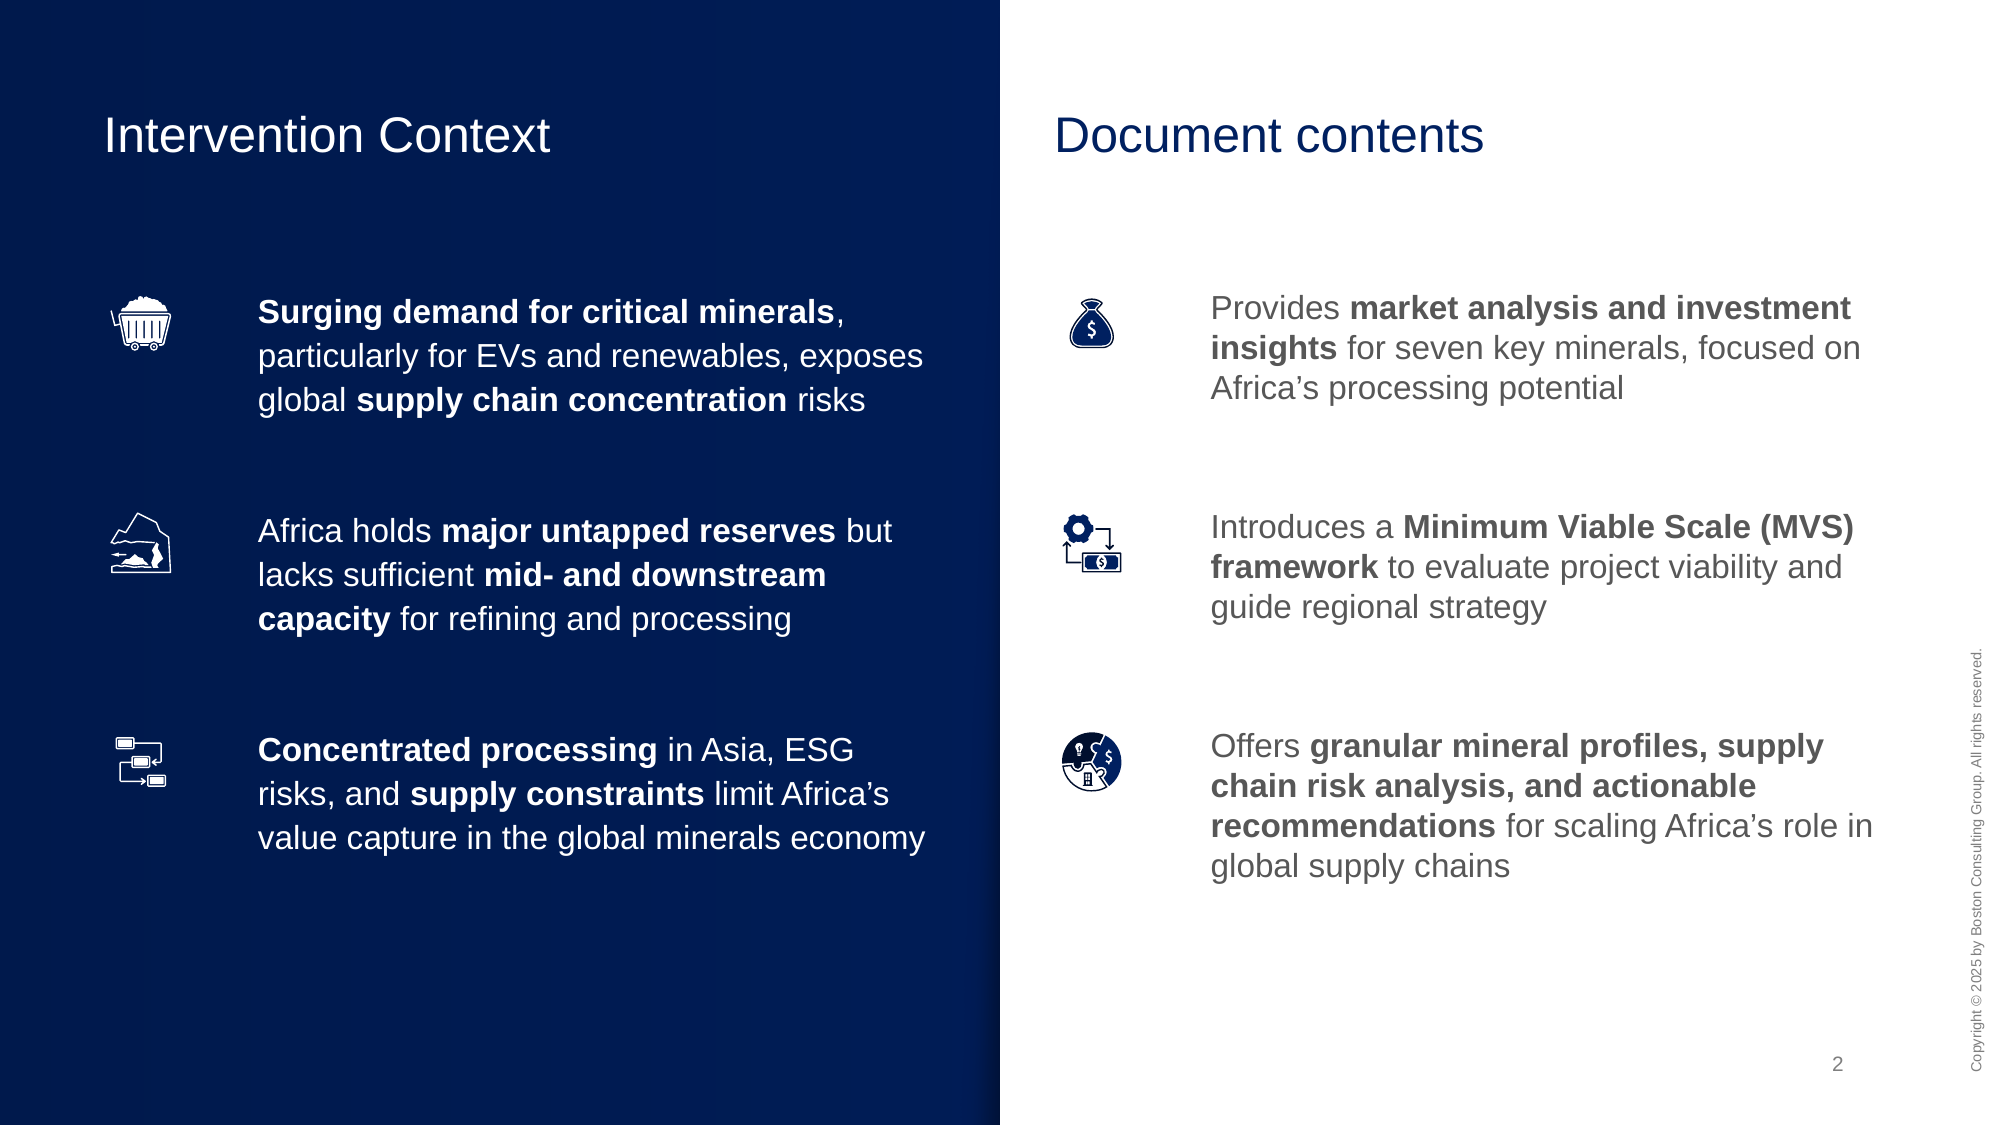

Intervention Context
Document contents
Surging demand for critical minerals, particularly for EVs and renewables, exposes global supply chain concentration risks
Provides market analysis and investment insights for seven key minerals, focused on Africa’s processing potential
Africa holds major untapped reserves but lacks sufficient mid- and downstream capacity for refining and processing
Introduces a Minimum Viable Scale (MVS) framework to evaluate project viability and guide regional strategy
Concentrated processing in Asia, ESG risks, and supply constraints limit Africa’s value capture in the global minerals economy
Offers granular mineral profiles, supply chain risk analysis, and actionable recommendations for scaling Africa’s role in global supply chains